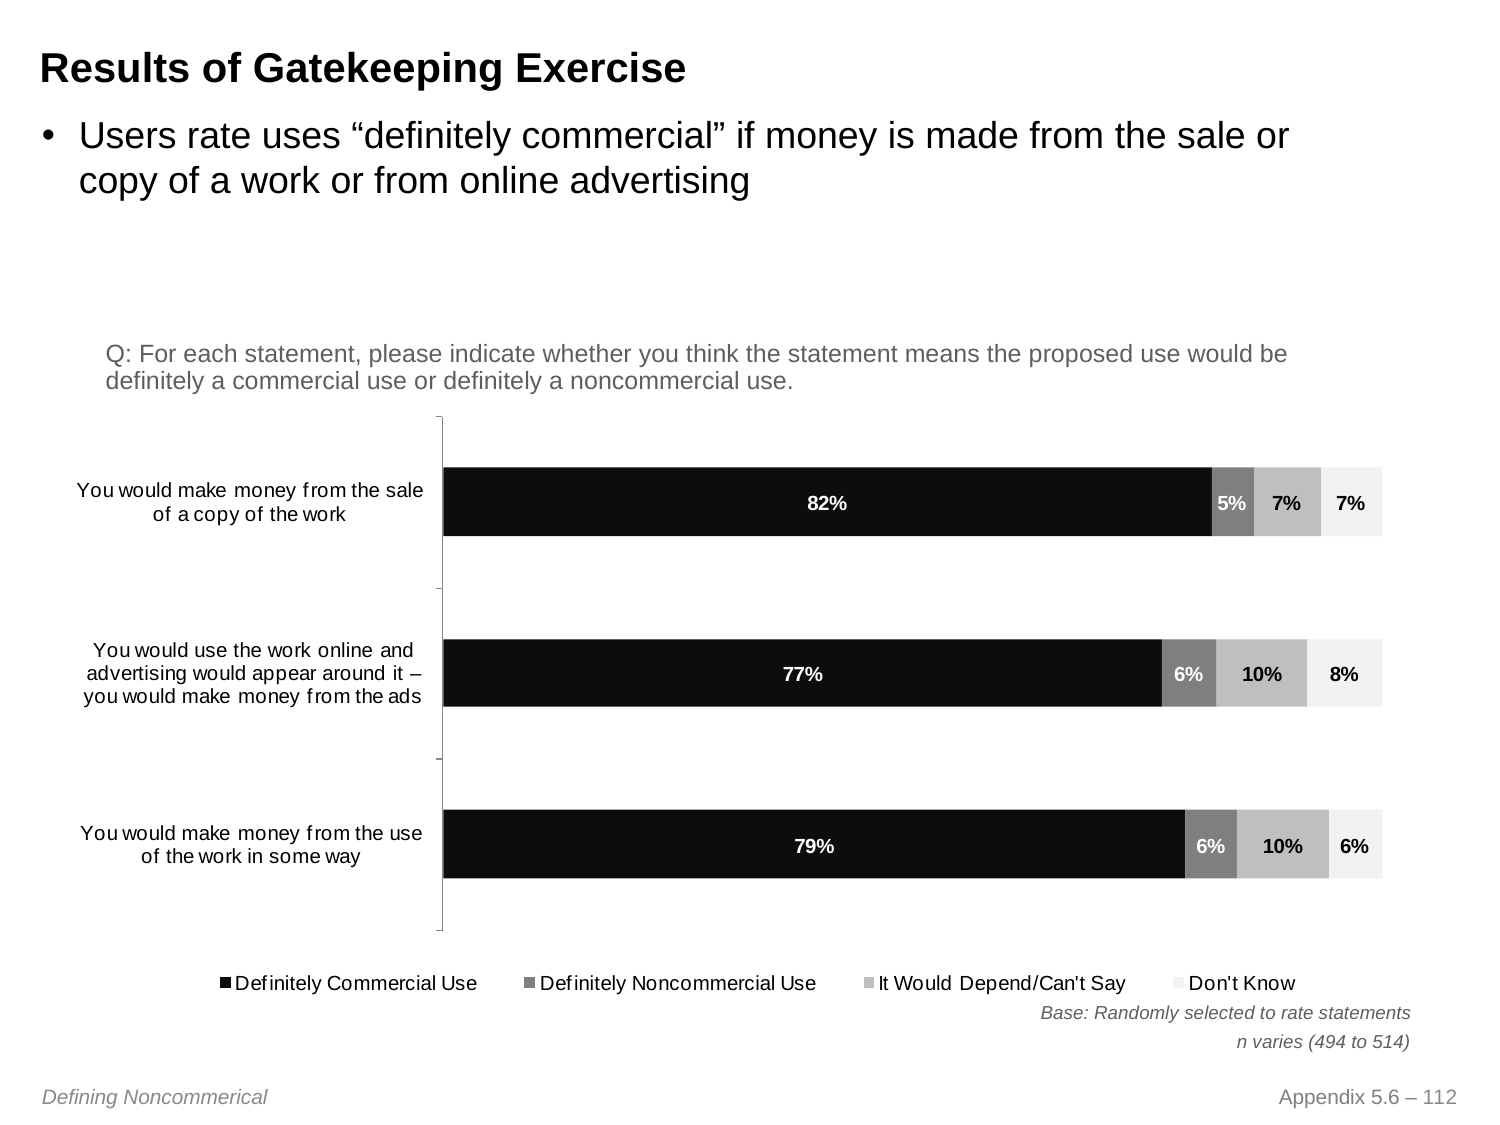

Results of Gatekeeping Exercise
Users rate uses “definitely commercial” if money is made from the sale or copy of a work or from online advertising
Q: For each statement, please indicate whether you think the statement means the proposed use would be definitely a commercial use or definitely a noncommercial use.
Base: Randomly selected to rate statements
n varies (494 to 514)
Defining Noncommerical
Appendix 5.6 –